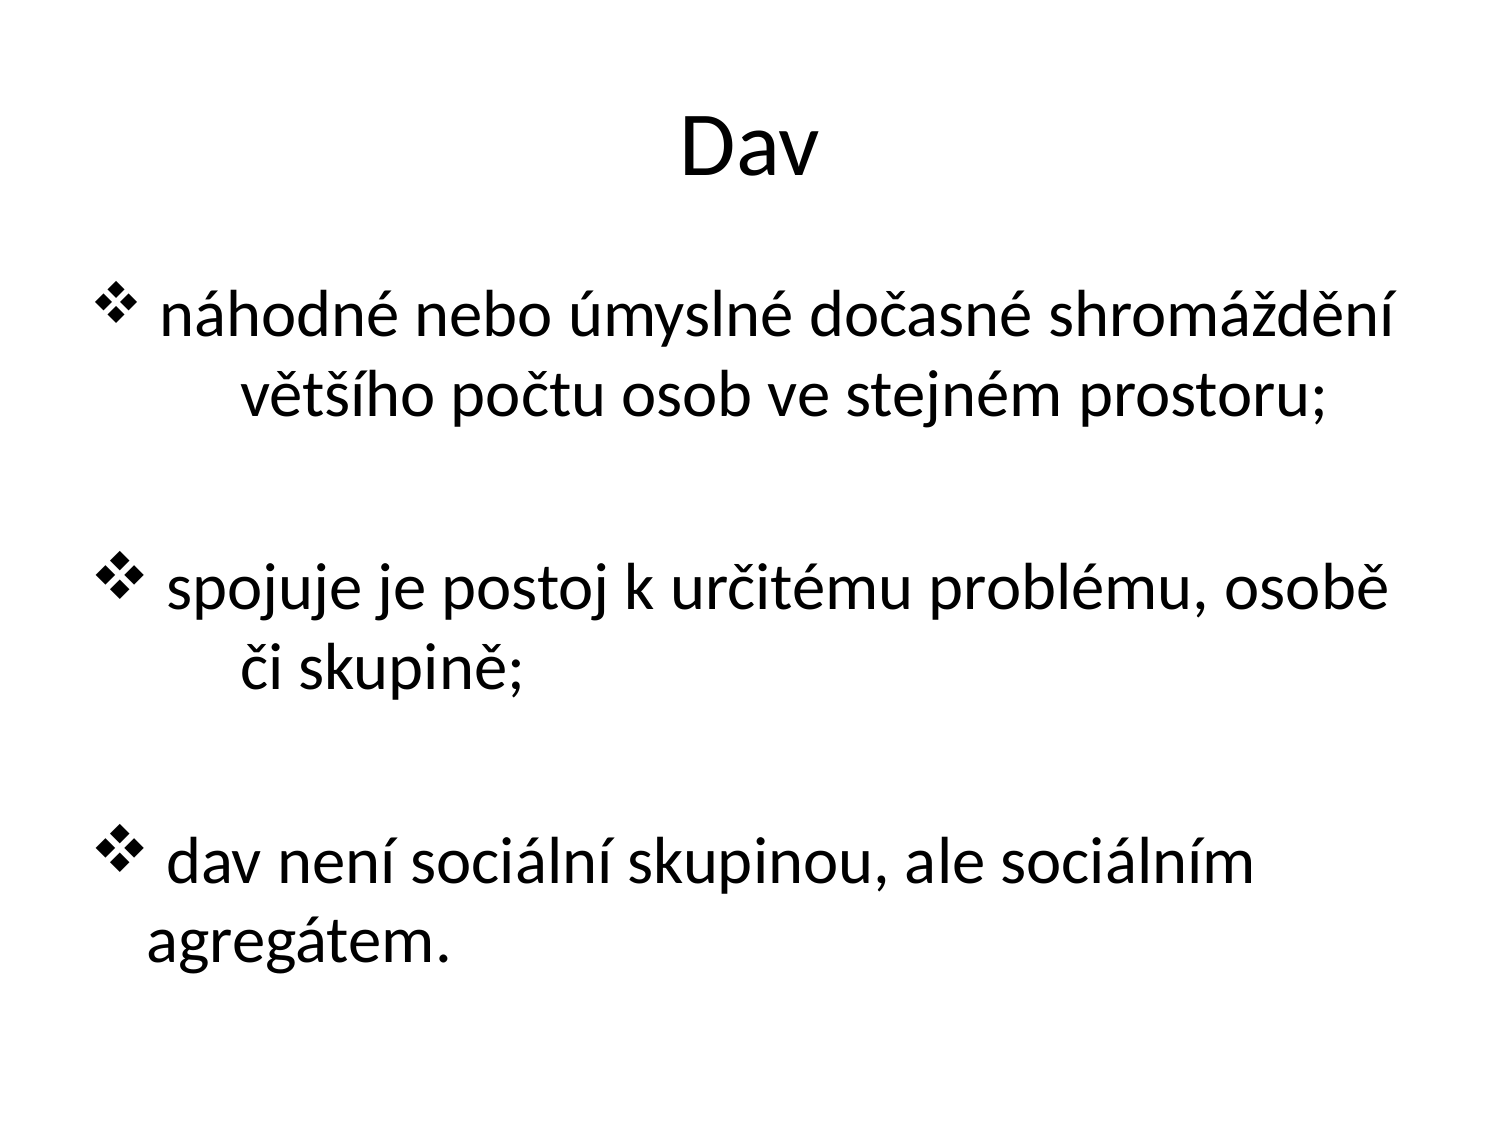

# Dav
 náhodné nebo úmyslné dočasné shromáždění 	většího počtu osob ve stejném prostoru;
 spojuje je postoj k určitému problému, osobě 	či skupině;
 dav není sociální skupinou, ale sociálním 	agregátem.